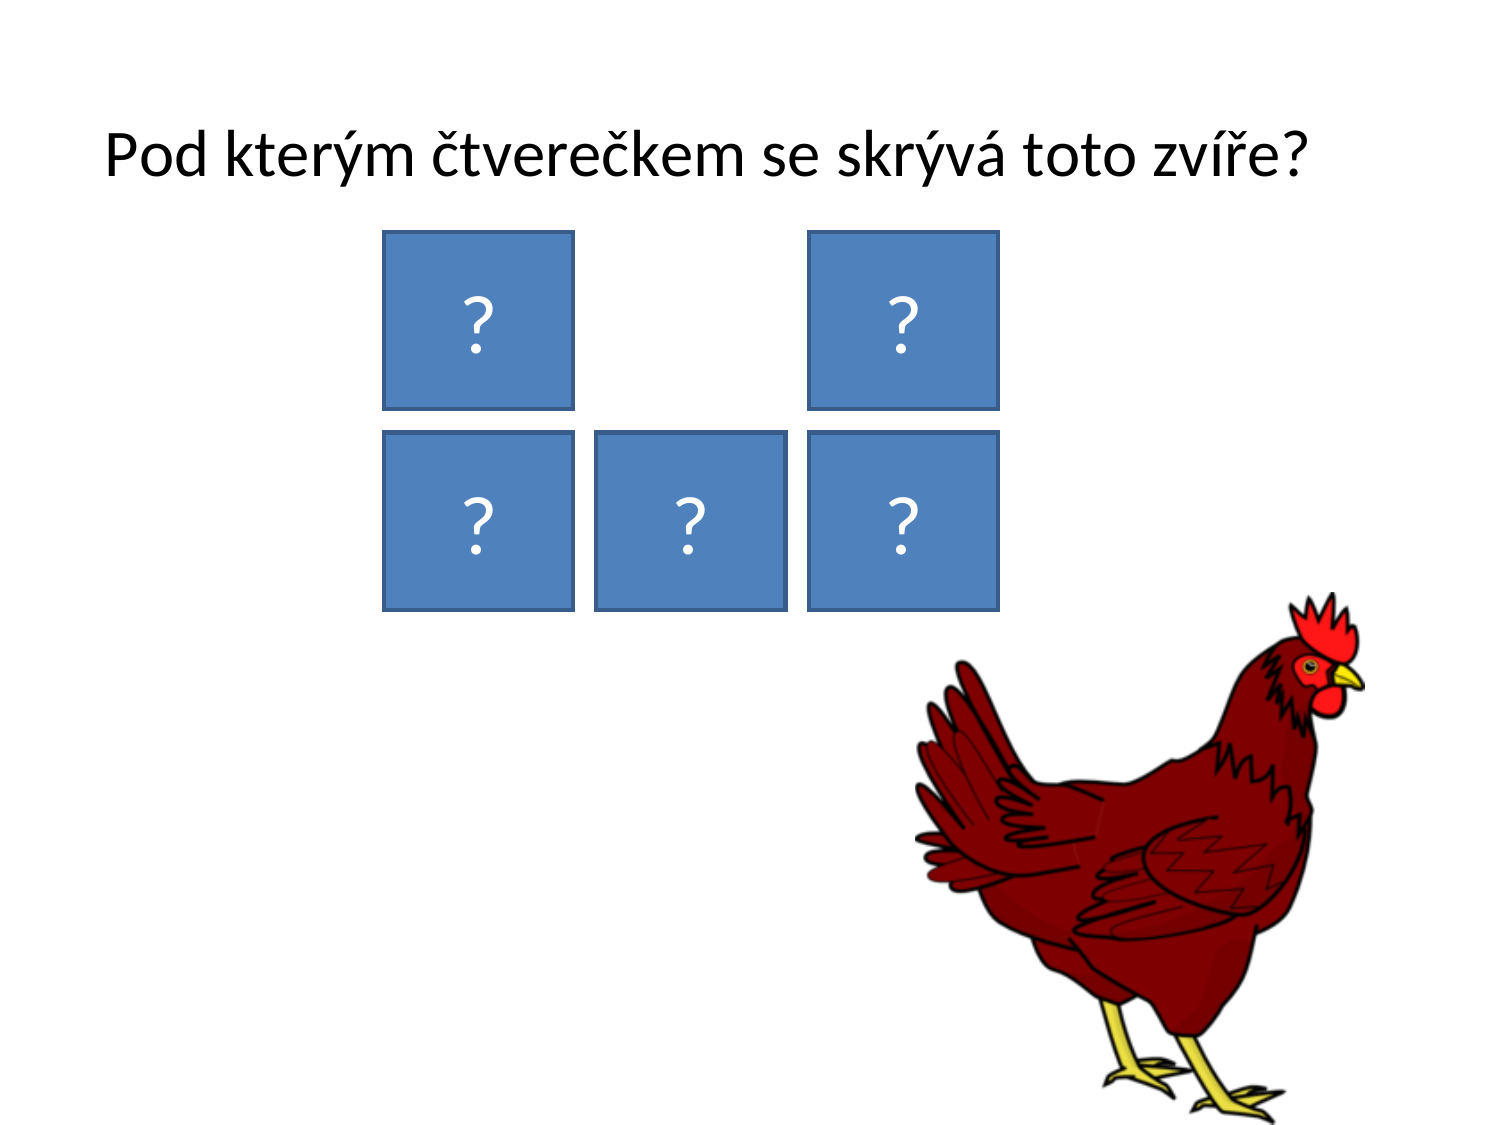

Pod kterým čtverečkem se skrývá toto zvíře?
?
?
?
?
?